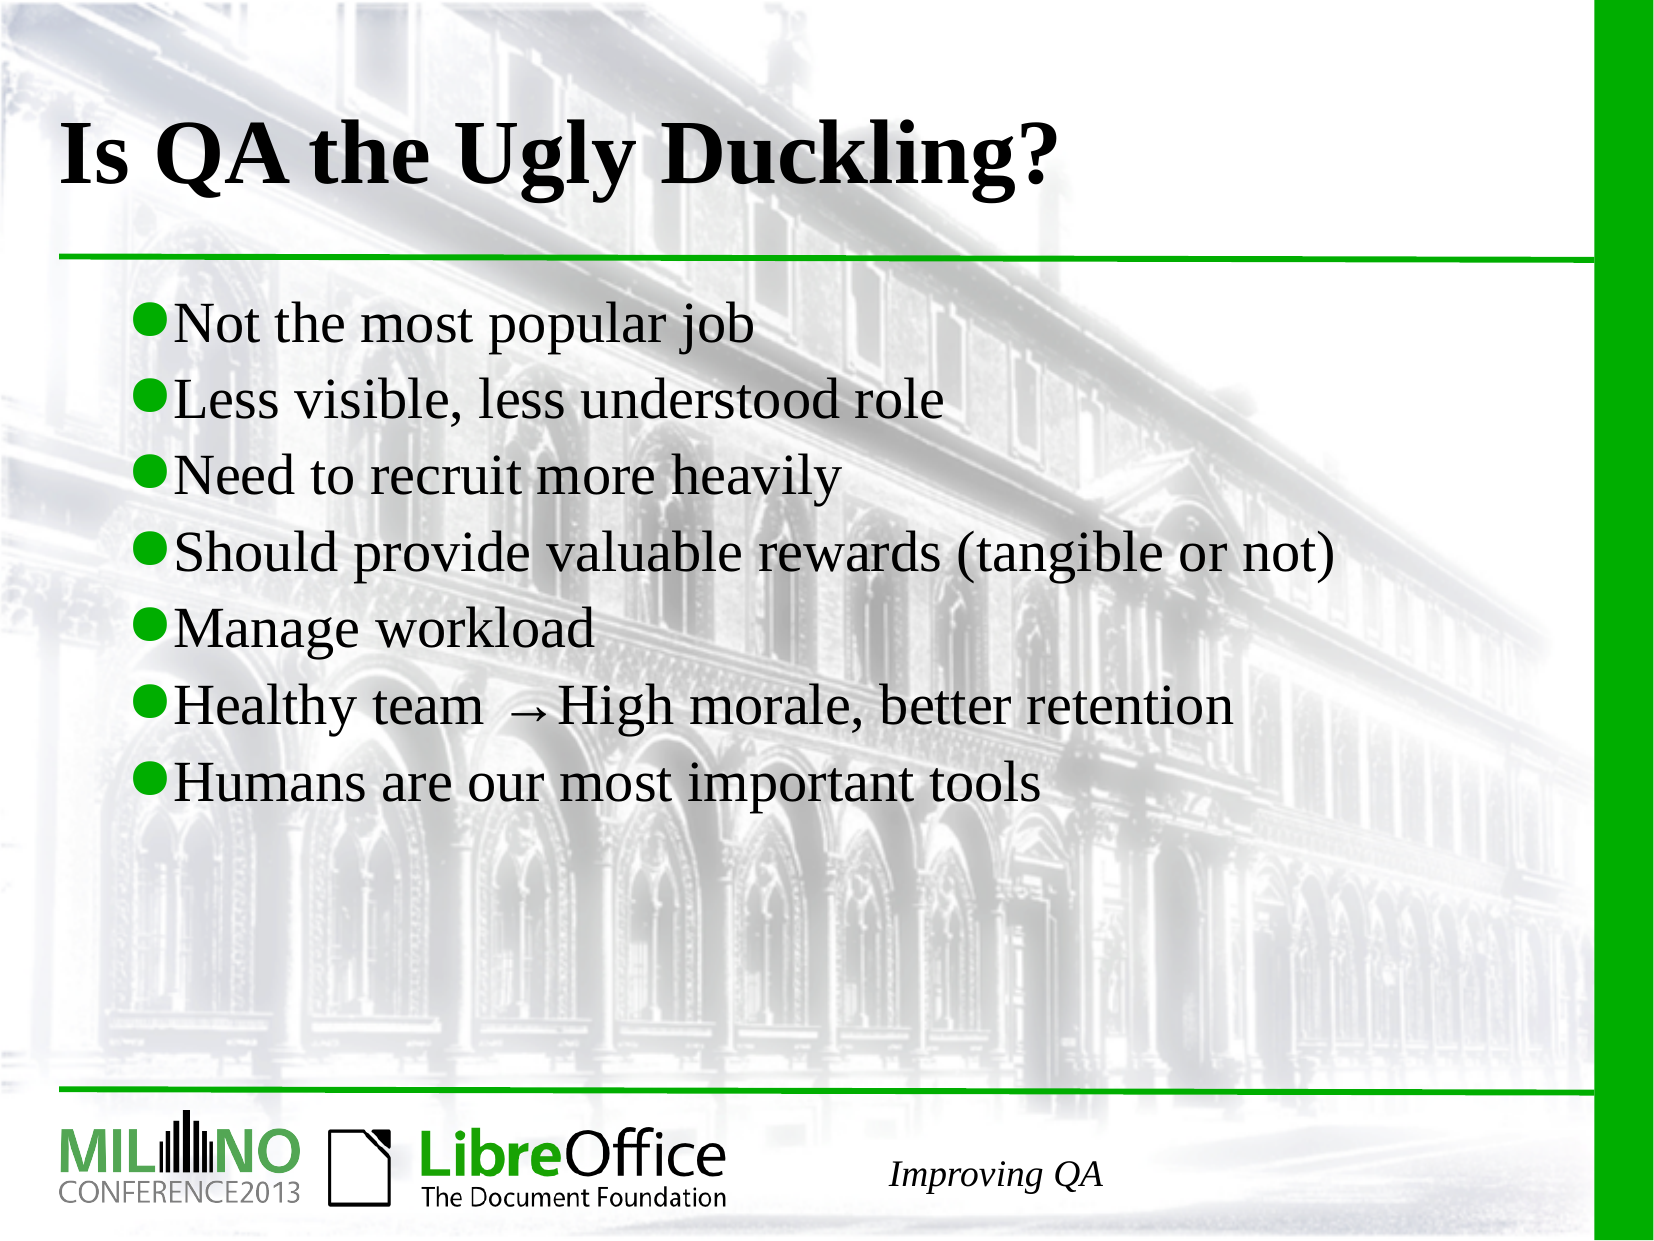

# Is QA the Ugly Duckling?
Not the most popular job
Less visible, less understood role
Need to recruit more heavily
Should provide valuable rewards (tangible or not)
Manage workload
Healthy team →High morale, better retention
Humans are our most important tools